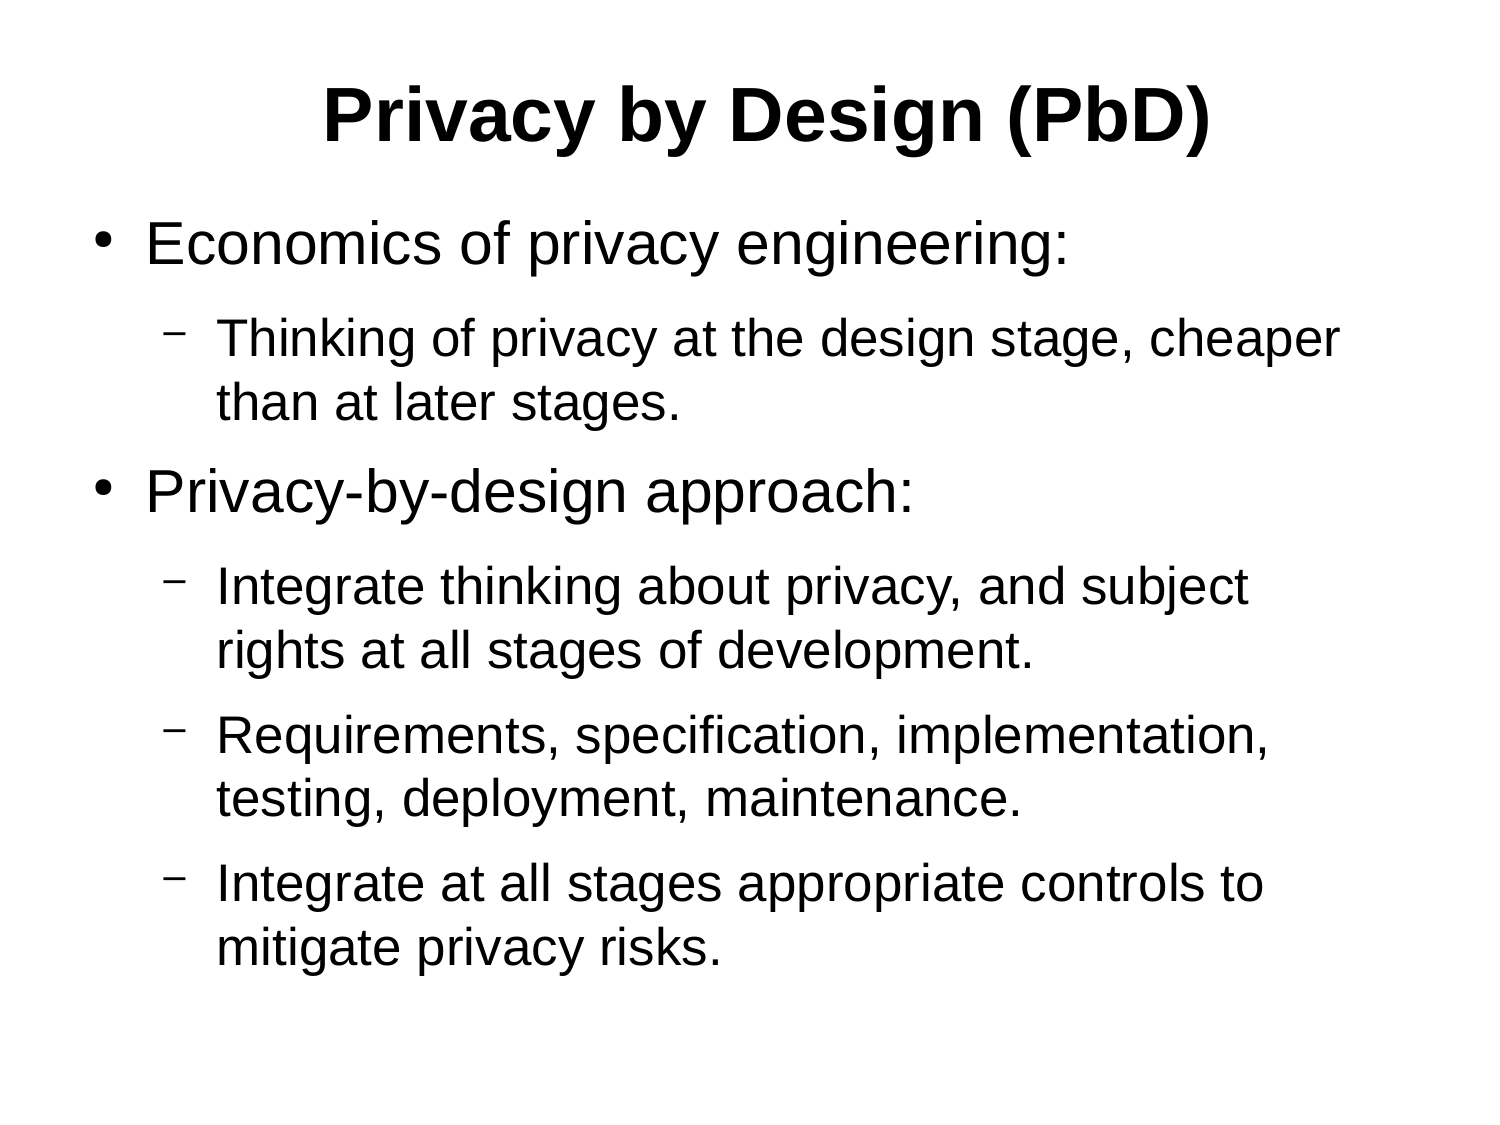

# Privacy by Design (PbD)
Economics of privacy engineering:
Thinking of privacy at the design stage, cheaper than at later stages.
Privacy-by-design approach:
Integrate thinking about privacy, and subject rights at all stages of development.
Requirements, specification, implementation, testing, deployment, maintenance.
Integrate at all stages appropriate controls to mitigate privacy risks.